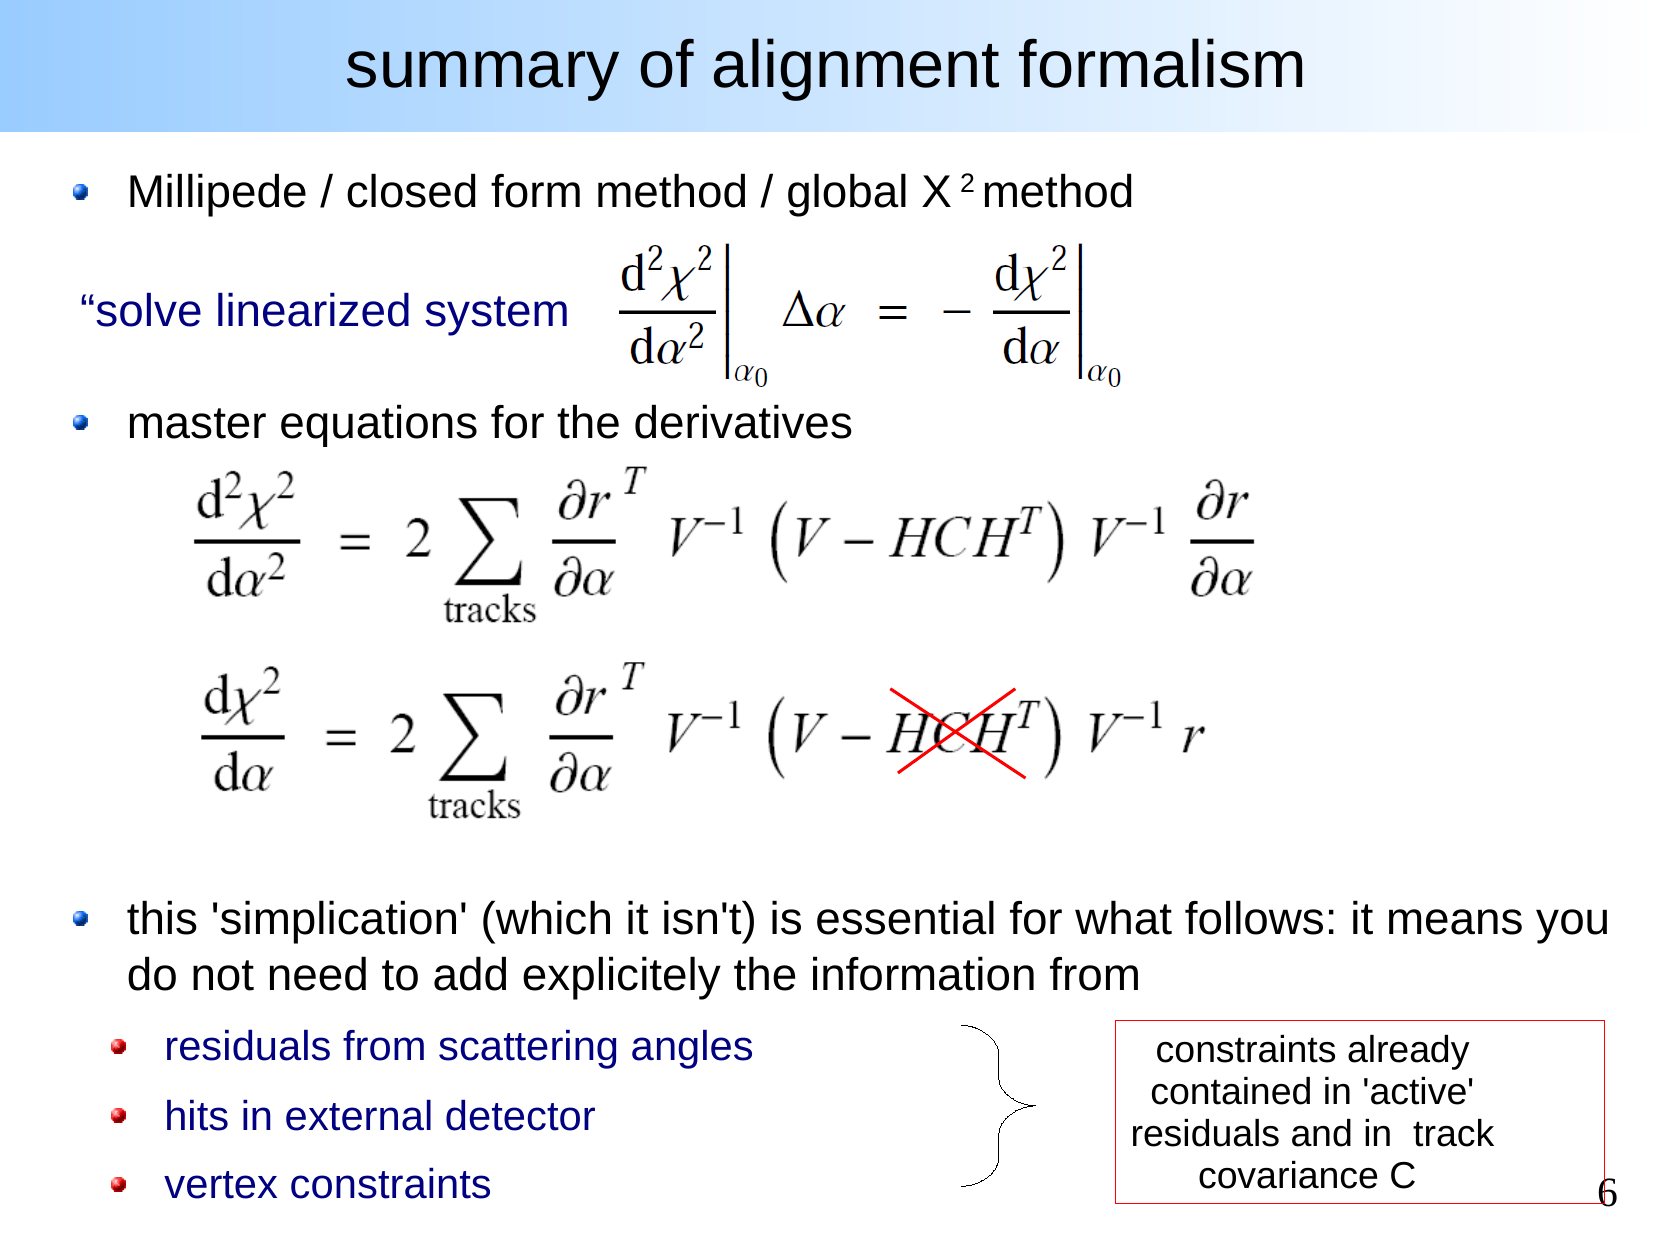

summary of alignment formalism
Millipede / closed form method / global X 2 method
“solve linearized system
# master equations for the derivatives
this 'simplication' (which it isn't) is essential for what follows: it means you do not need to add explicitely the information from
residuals from scattering angles
hits in external detector
vertex constraints
constraints already contained in 'active' residuals and in track covariance C
6
for Da”